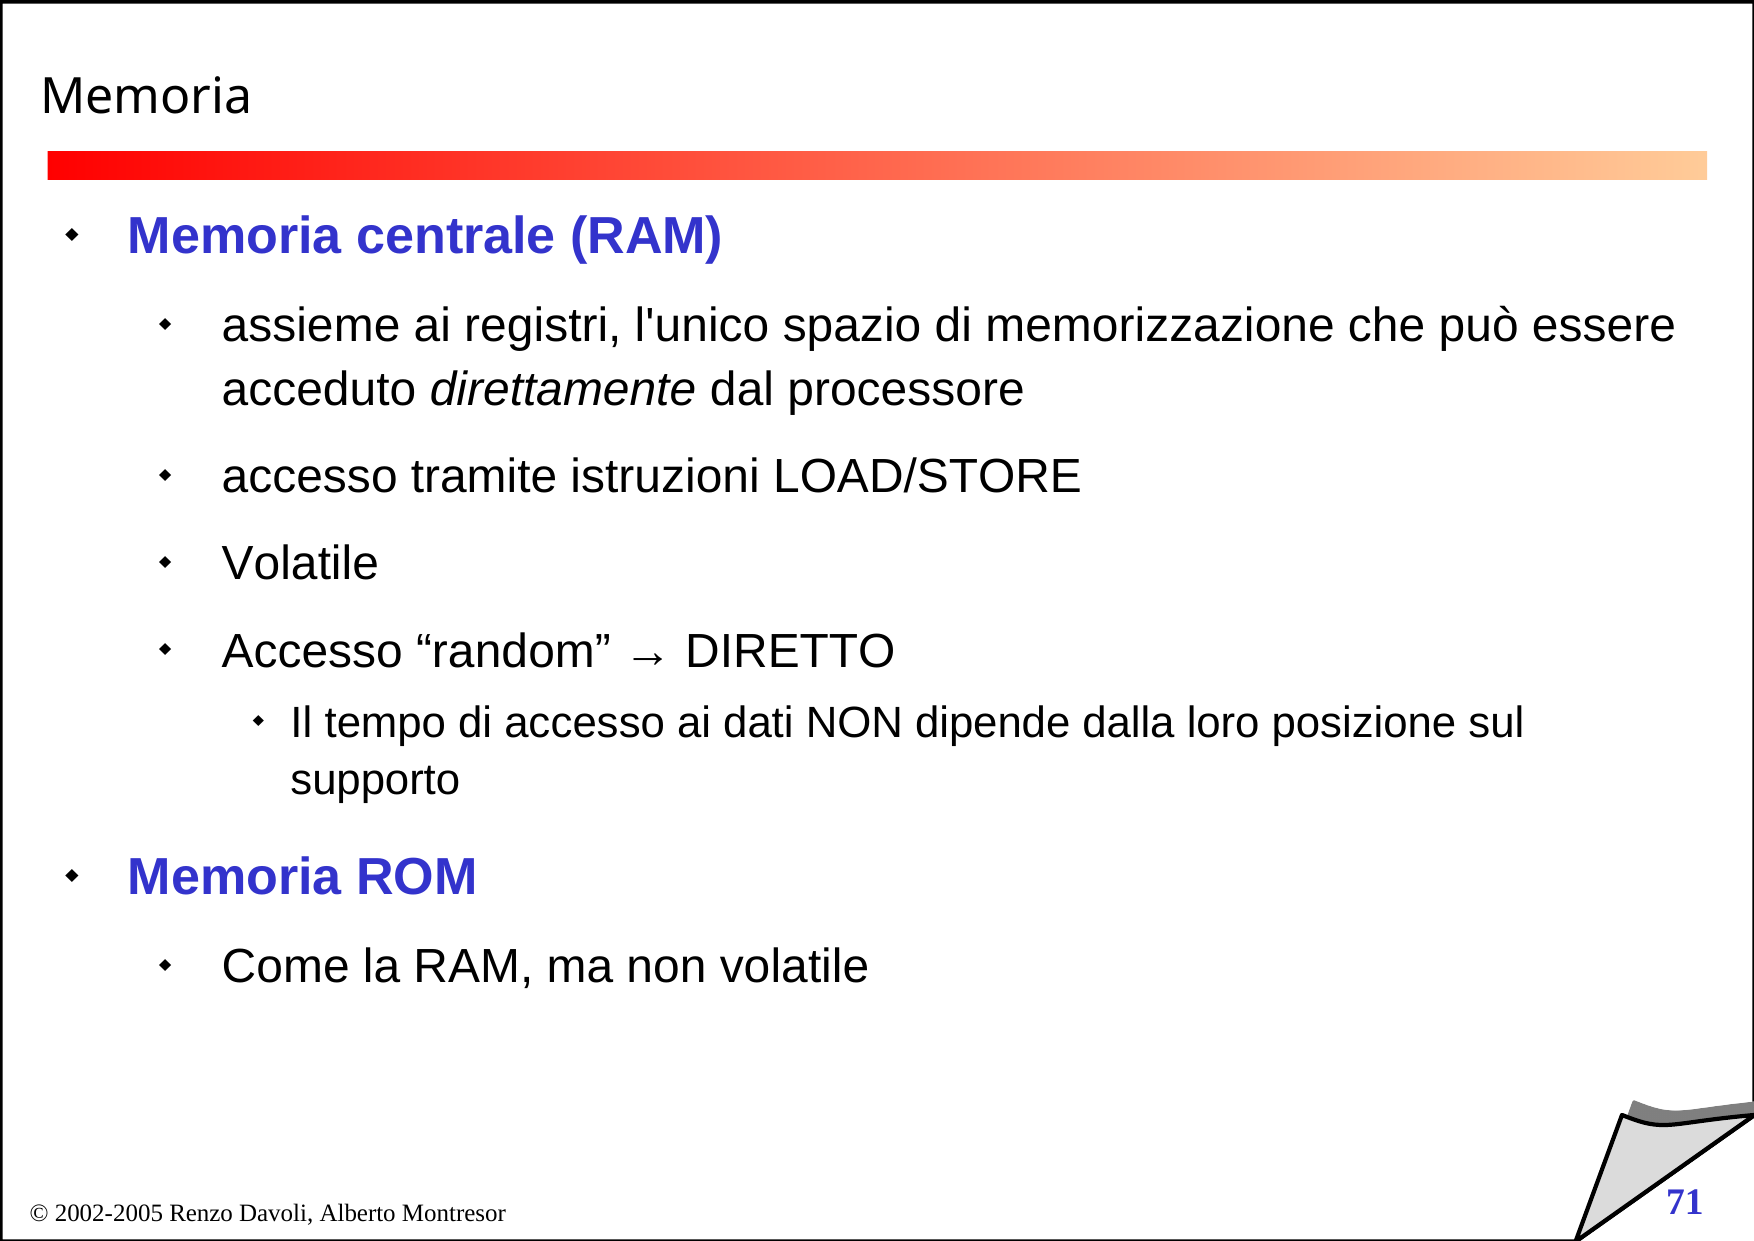

# Memoria
Memoria centrale (RAM)
assieme ai registri, l'unico spazio di memorizzazione che può essere acceduto direttamente dal processore
accesso tramite istruzioni LOAD/STORE
Volatile
Accesso “random” → DIRETTO
Il tempo di accesso ai dati NON dipende dalla loro posizione sul supporto
Memoria ROM
Come la RAM, ma non volatile